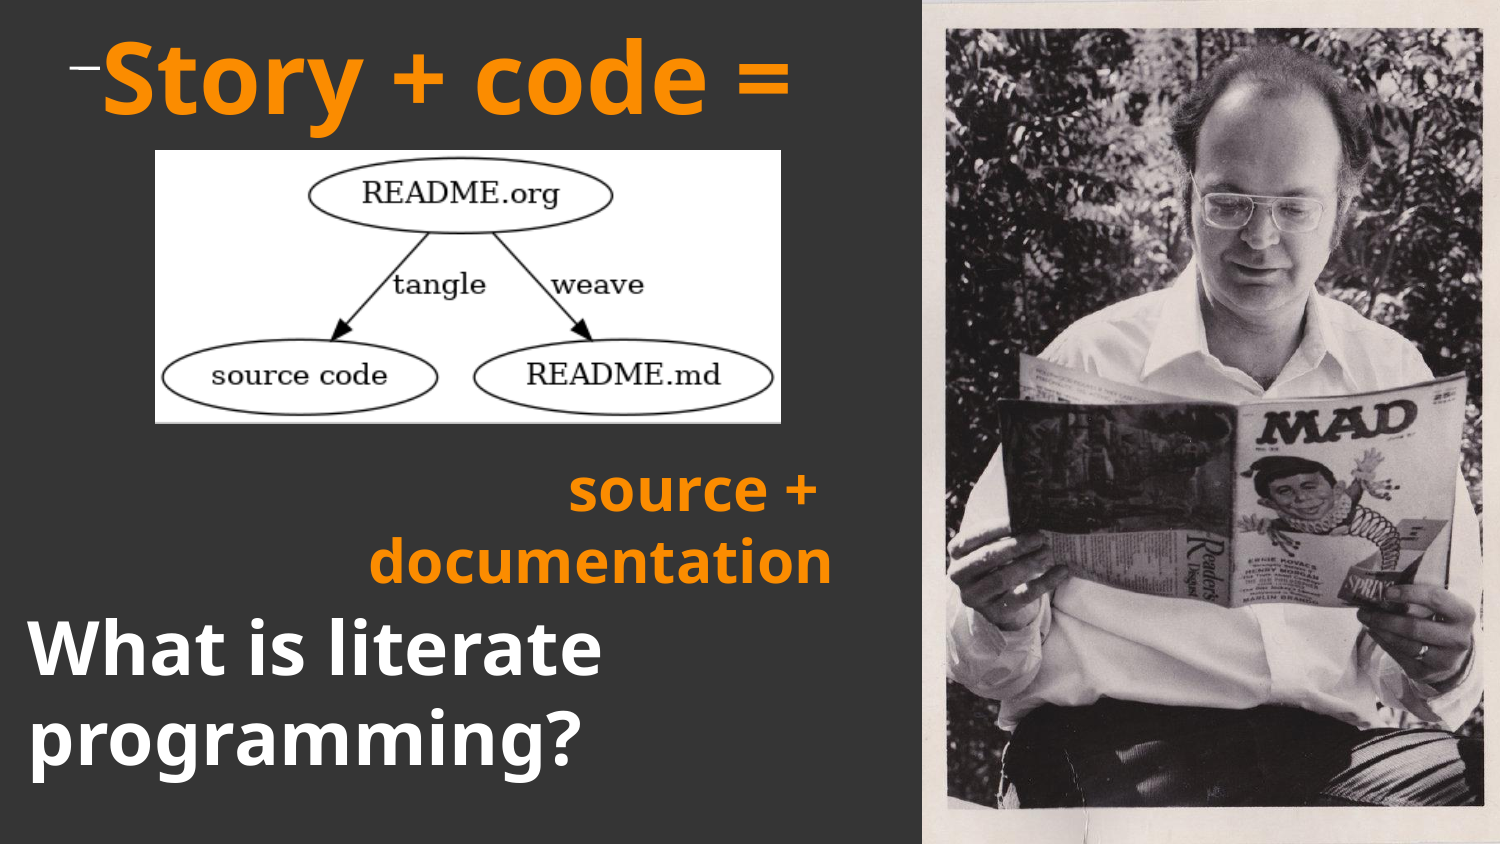

Story + code =
source + documentation
# What is literate
programming?
Image source: adamard.com